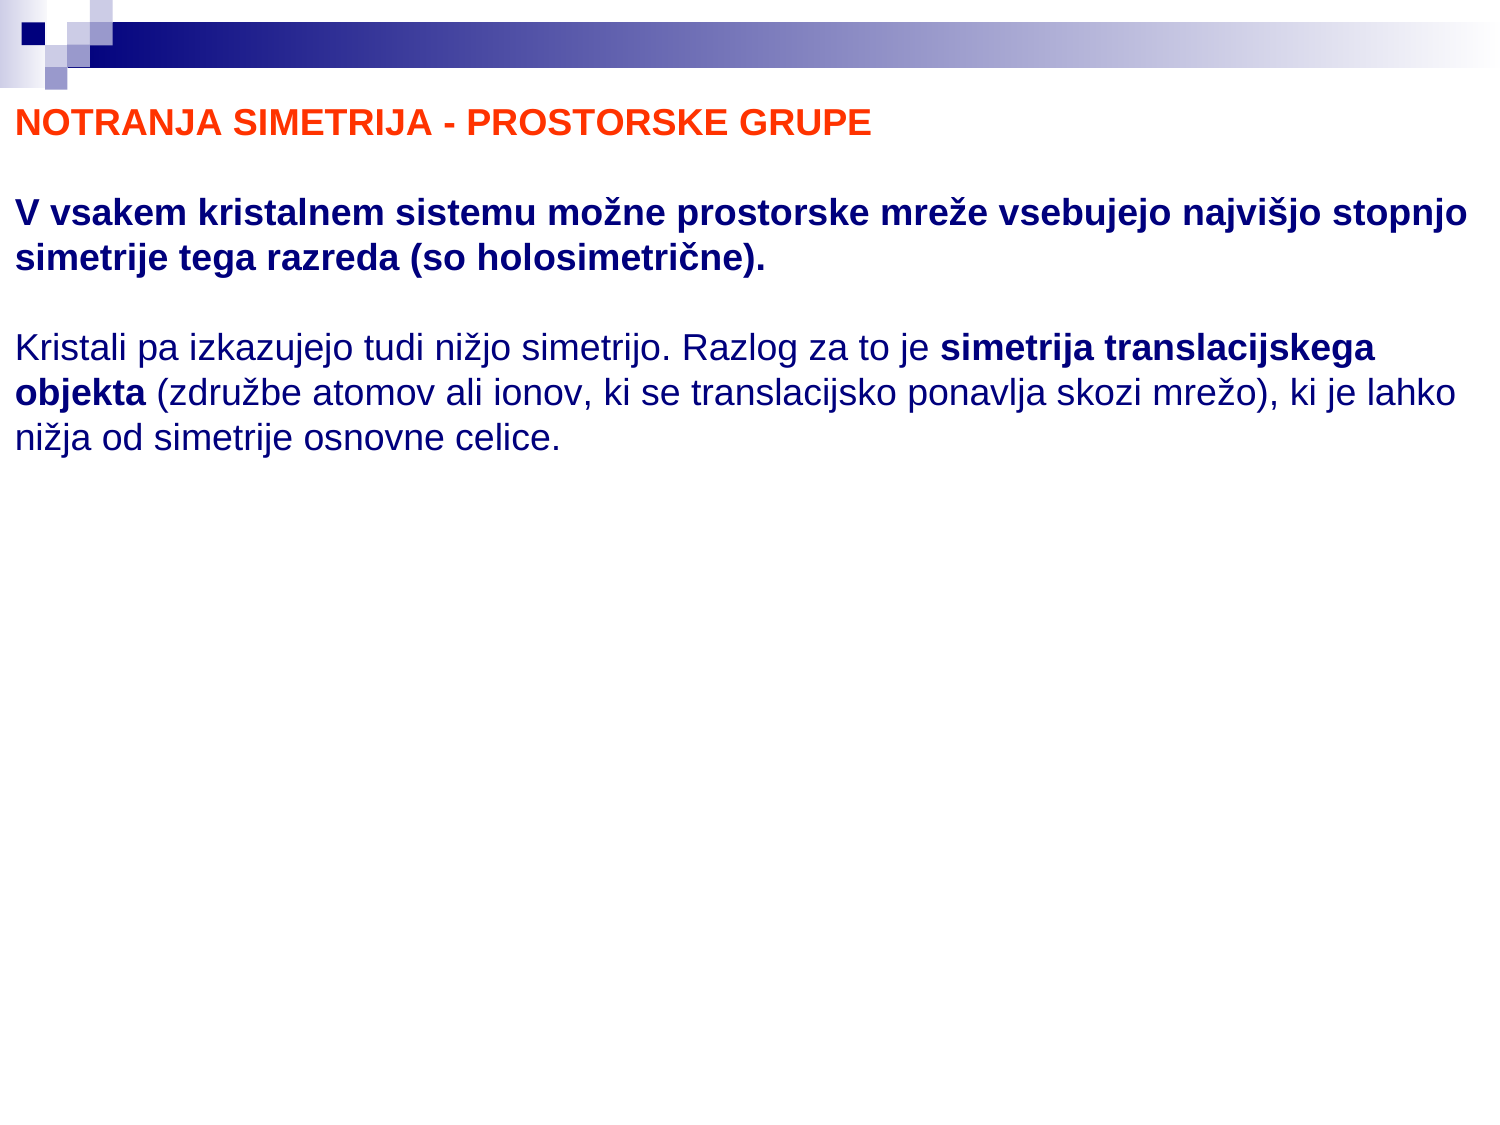

NOTRANJA SIMETRIJA - PROSTORSKE GRUPE
V vsakem kristalnem sistemu možne prostorske mreže vsebujejo najvišjo stopnjo simetrije tega razreda (so holosimetrične).
Kristali pa izkazujejo tudi nižjo simetrijo. Razlog za to je simetrija translacijskega objekta (združbe atomov ali ionov, ki se translacijsko ponavlja skozi mrežo), ki je lahko nižja od simetrije osnovne celice.